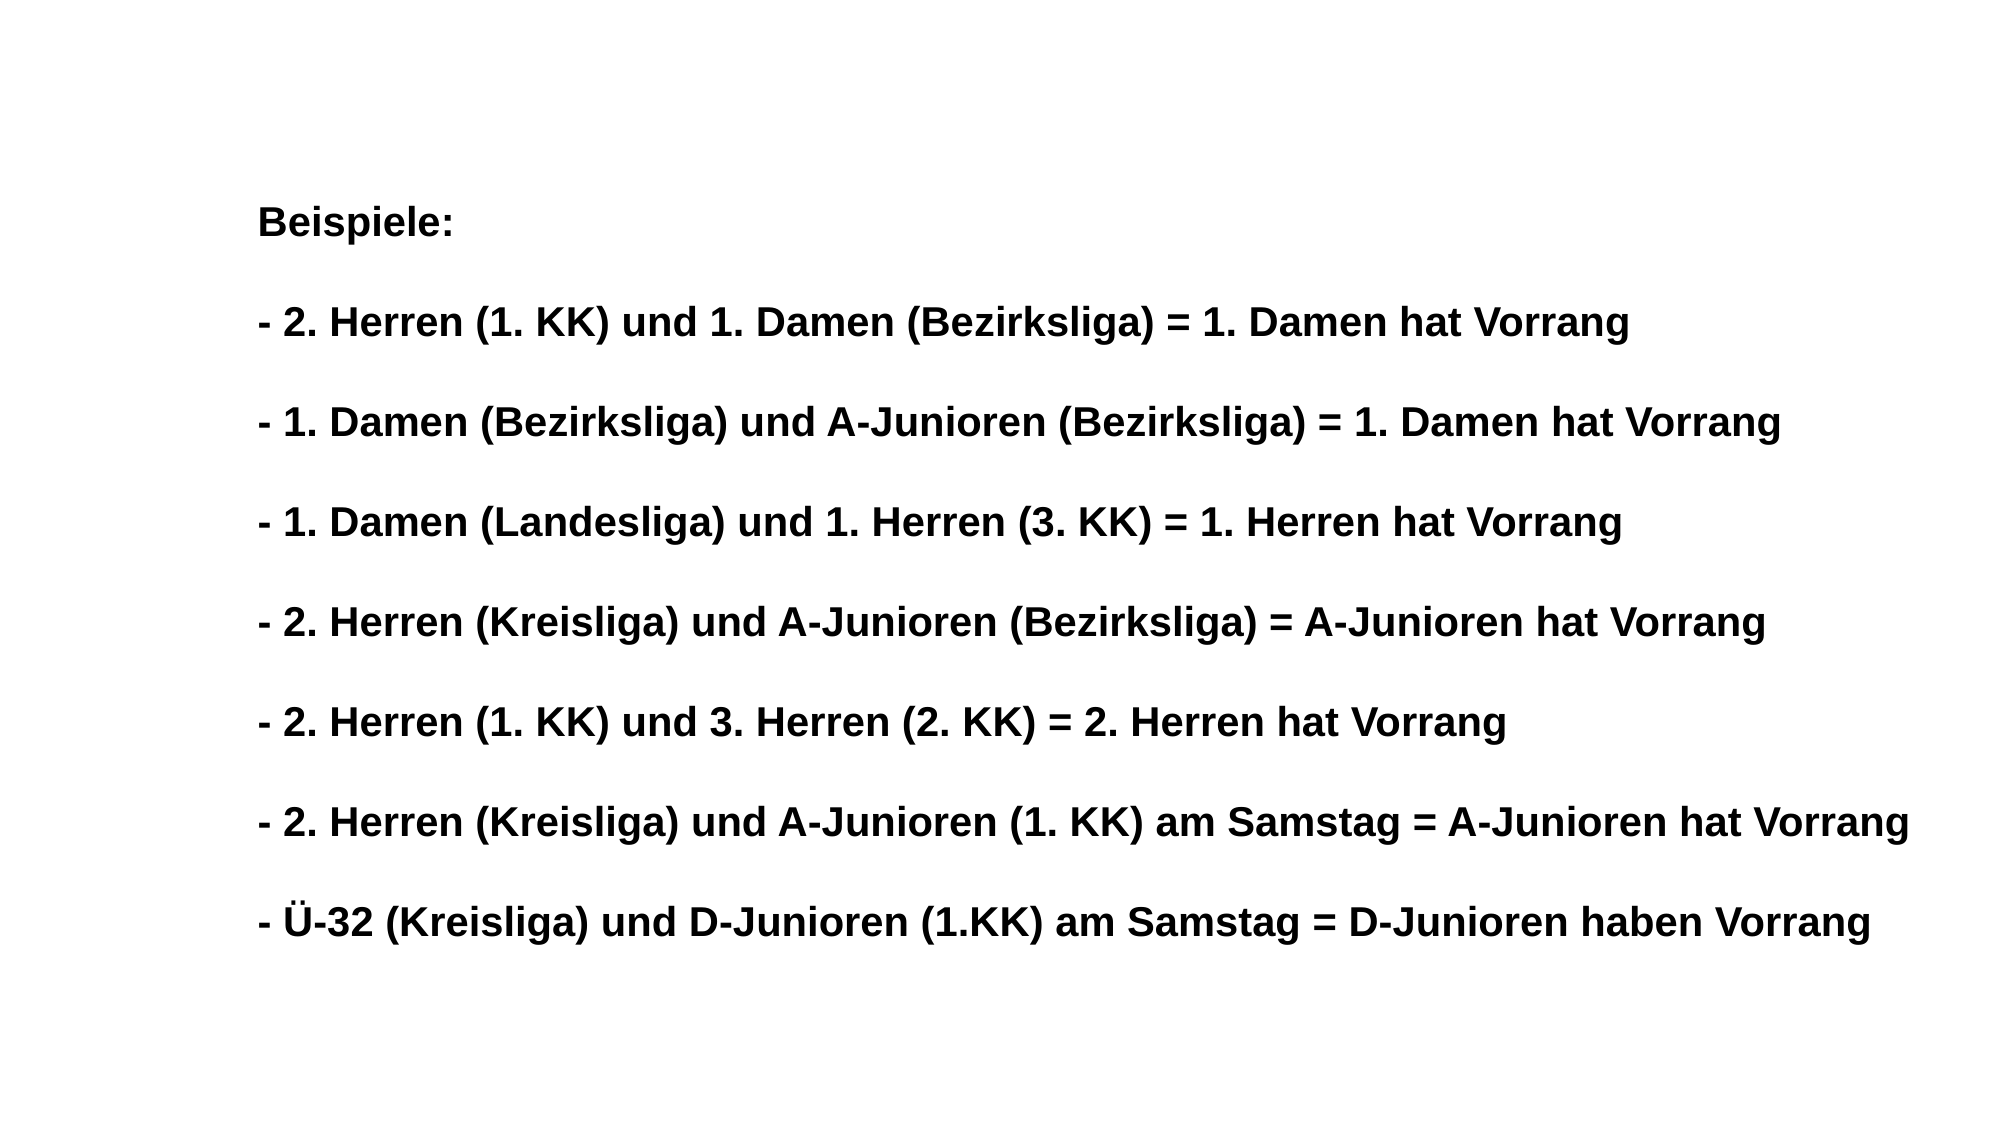

Beispiele:
- 2. Herren (1. KK) und 1. Damen (Bezirksliga) = 1. Damen hat Vorrang
- 1. Damen (Bezirksliga) und A-Junioren (Bezirksliga) = 1. Damen hat Vorrang
- 1. Damen (Landesliga) und 1. Herren (3. KK) = 1. Herren hat Vorrang
- 2. Herren (Kreisliga) und A-Junioren (Bezirksliga) = A-Junioren hat Vorrang
- 2. Herren (1. KK) und 3. Herren (2. KK) = 2. Herren hat Vorrang
- 2. Herren (Kreisliga) und A-Junioren (1. KK) am Samstag = A-Junioren hat Vorrang
- Ü-32 (Kreisliga) und D-Junioren (1.KK) am Samstag = D-Junioren haben Vorrang